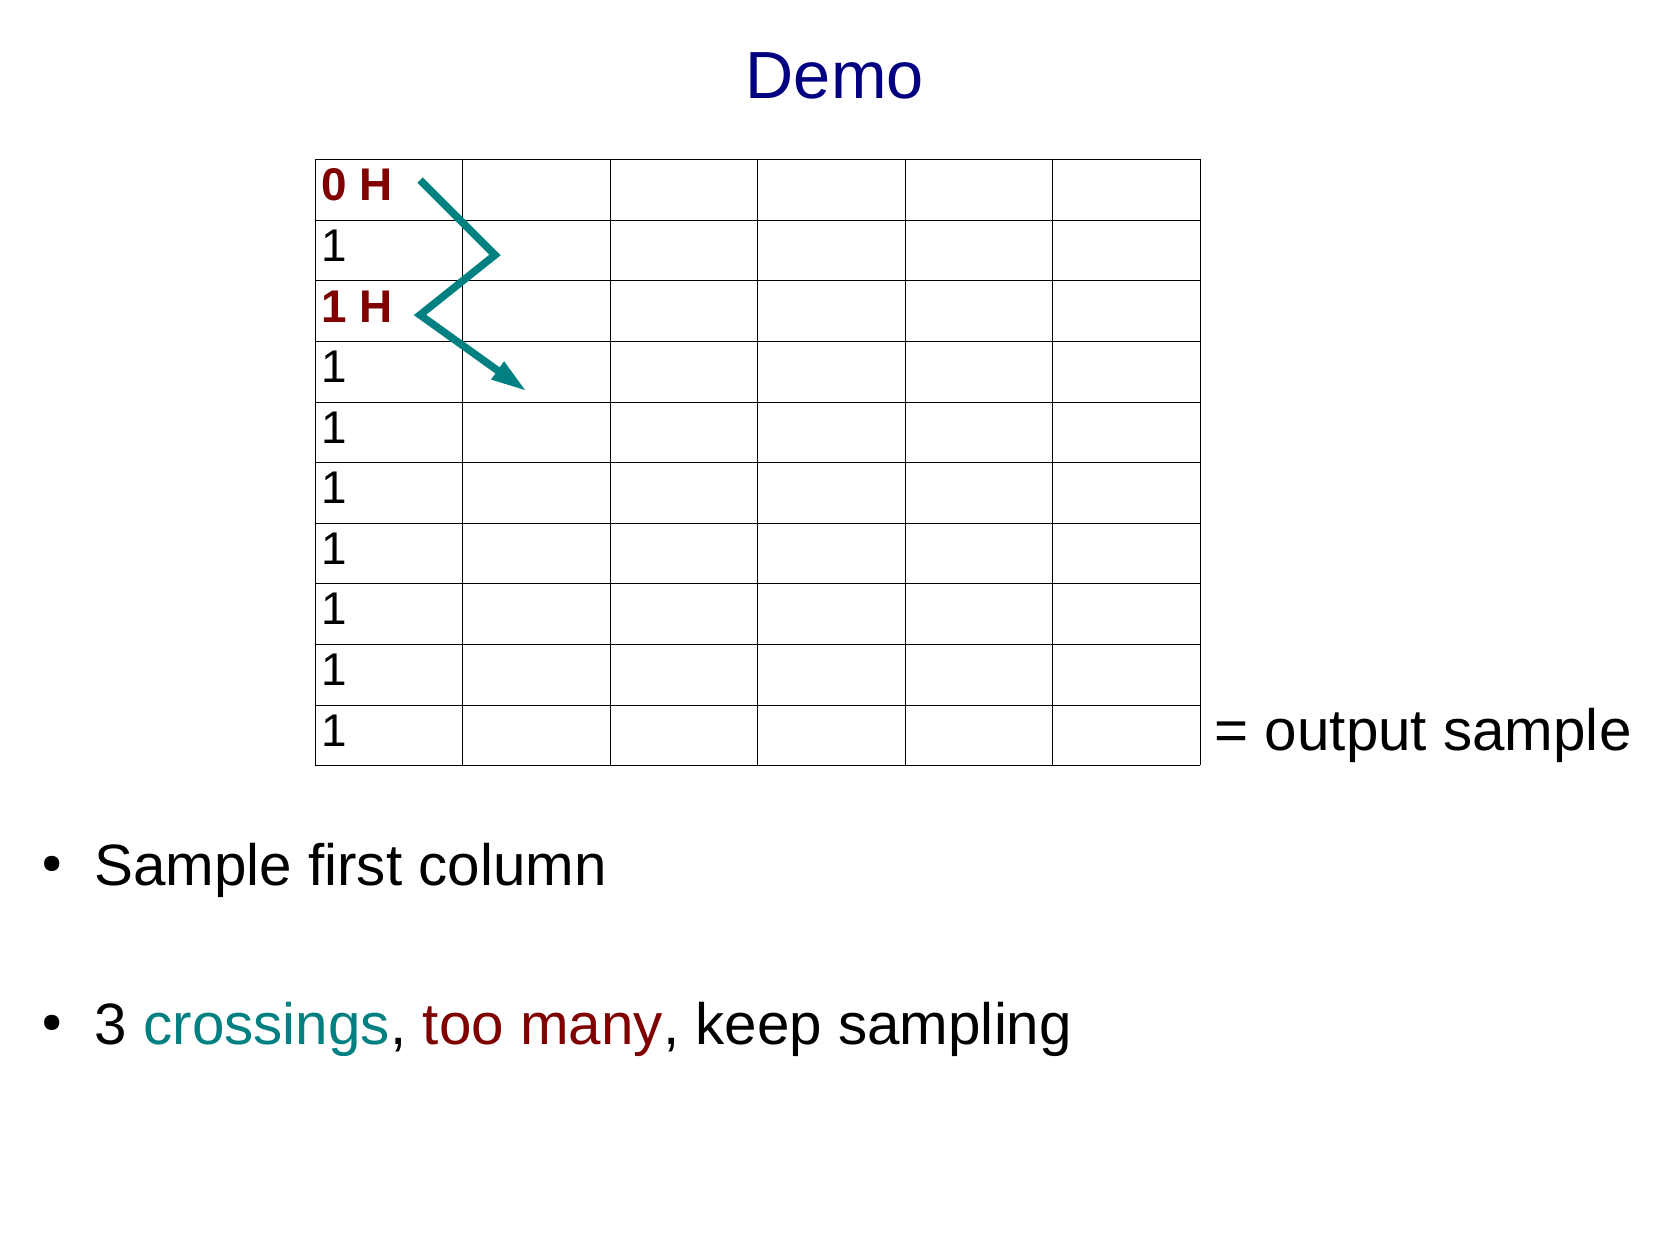

Demo
| 0 H | | | | | |
| --- | --- | --- | --- | --- | --- |
| 1 | | | | | |
| 1 H | | | | | |
| 1 | | | | | |
| 1 | | | | | |
| 1 | | | | | |
| 1 | | | | | |
| 1 | | | | | |
| 1 | | | | | |
| 1 | | | | | |
= output sample
# Sample first column
3 crossings, too many, keep sampling